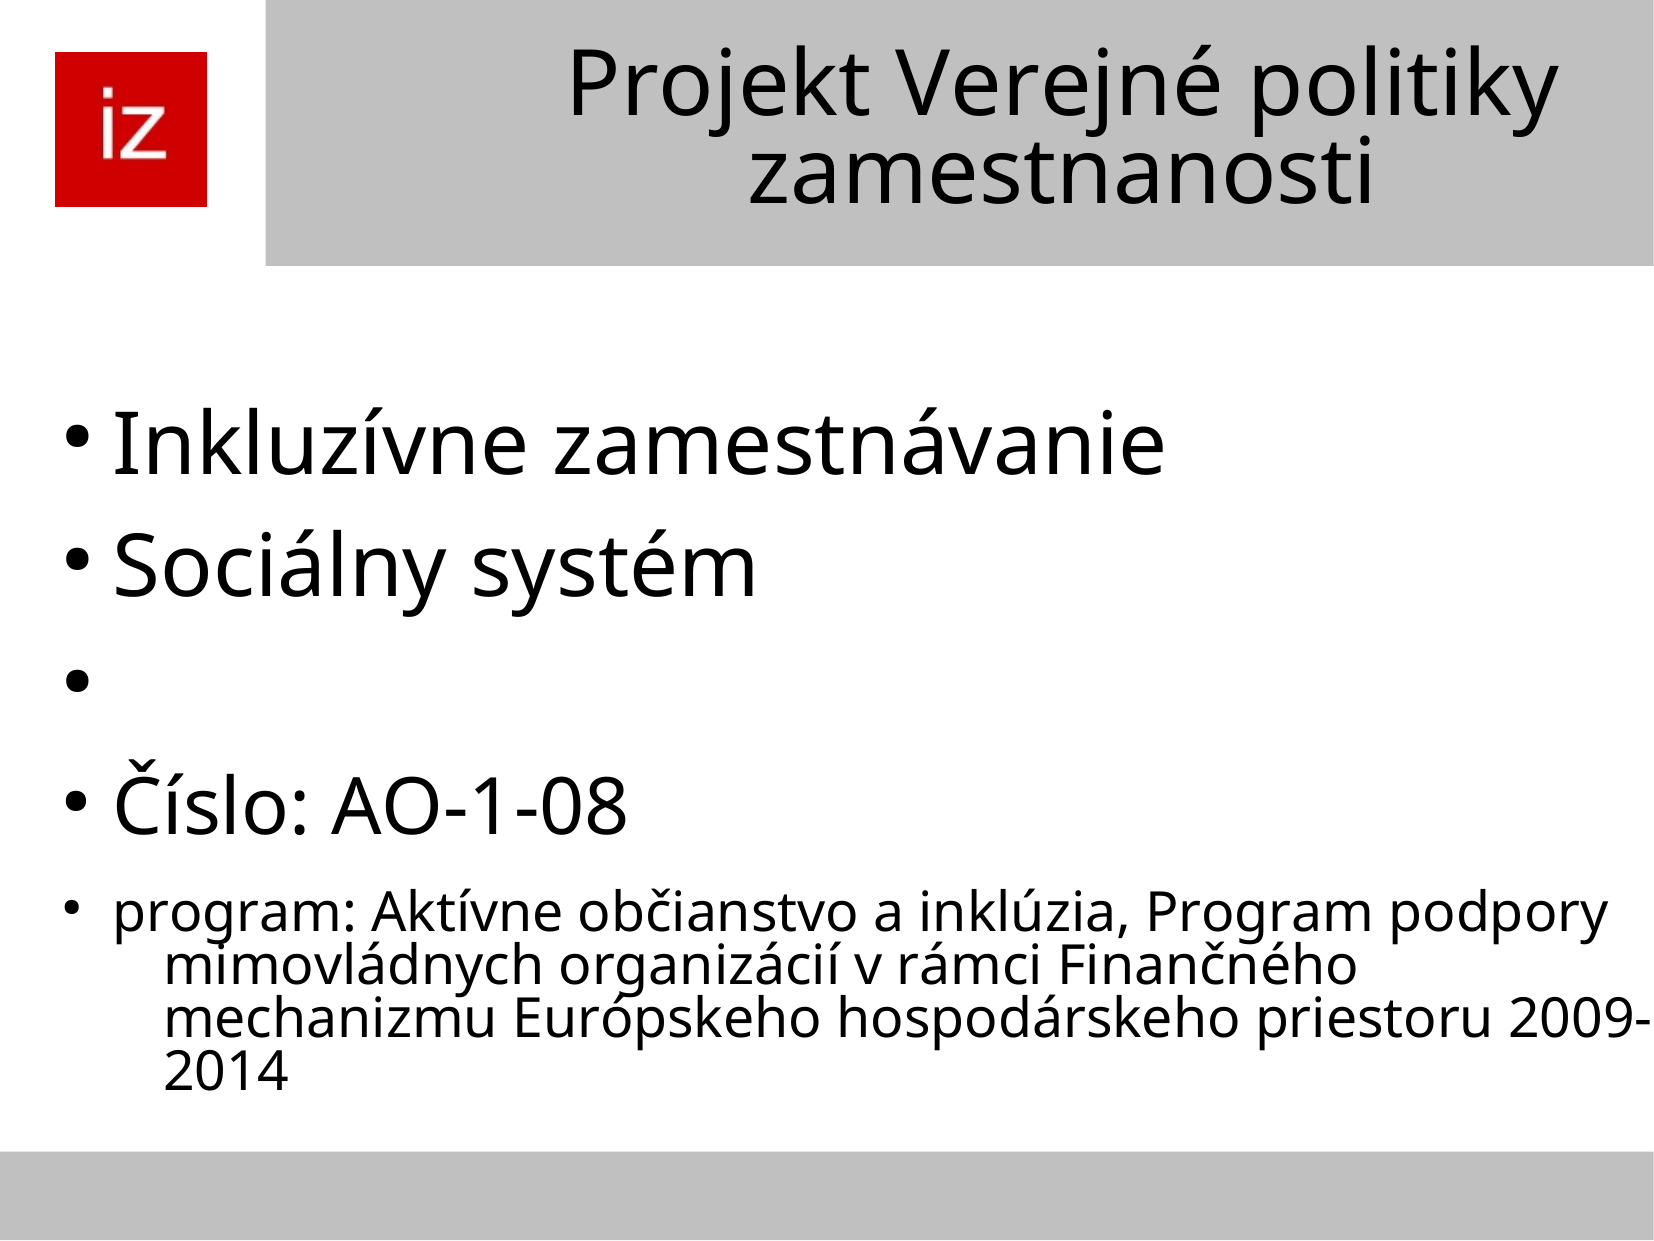

# Projekt Verejné politiky zamestnanosti
Inkluzívne zamestnávanie
Sociálny systém
Číslo: AO-1-08
program: Aktívne občianstvo a inklúzia, Program podpory mimovládnych organizácií v rámci Finančného mechanizmu Európskeho hospodárskeho priestoru 2009-2014